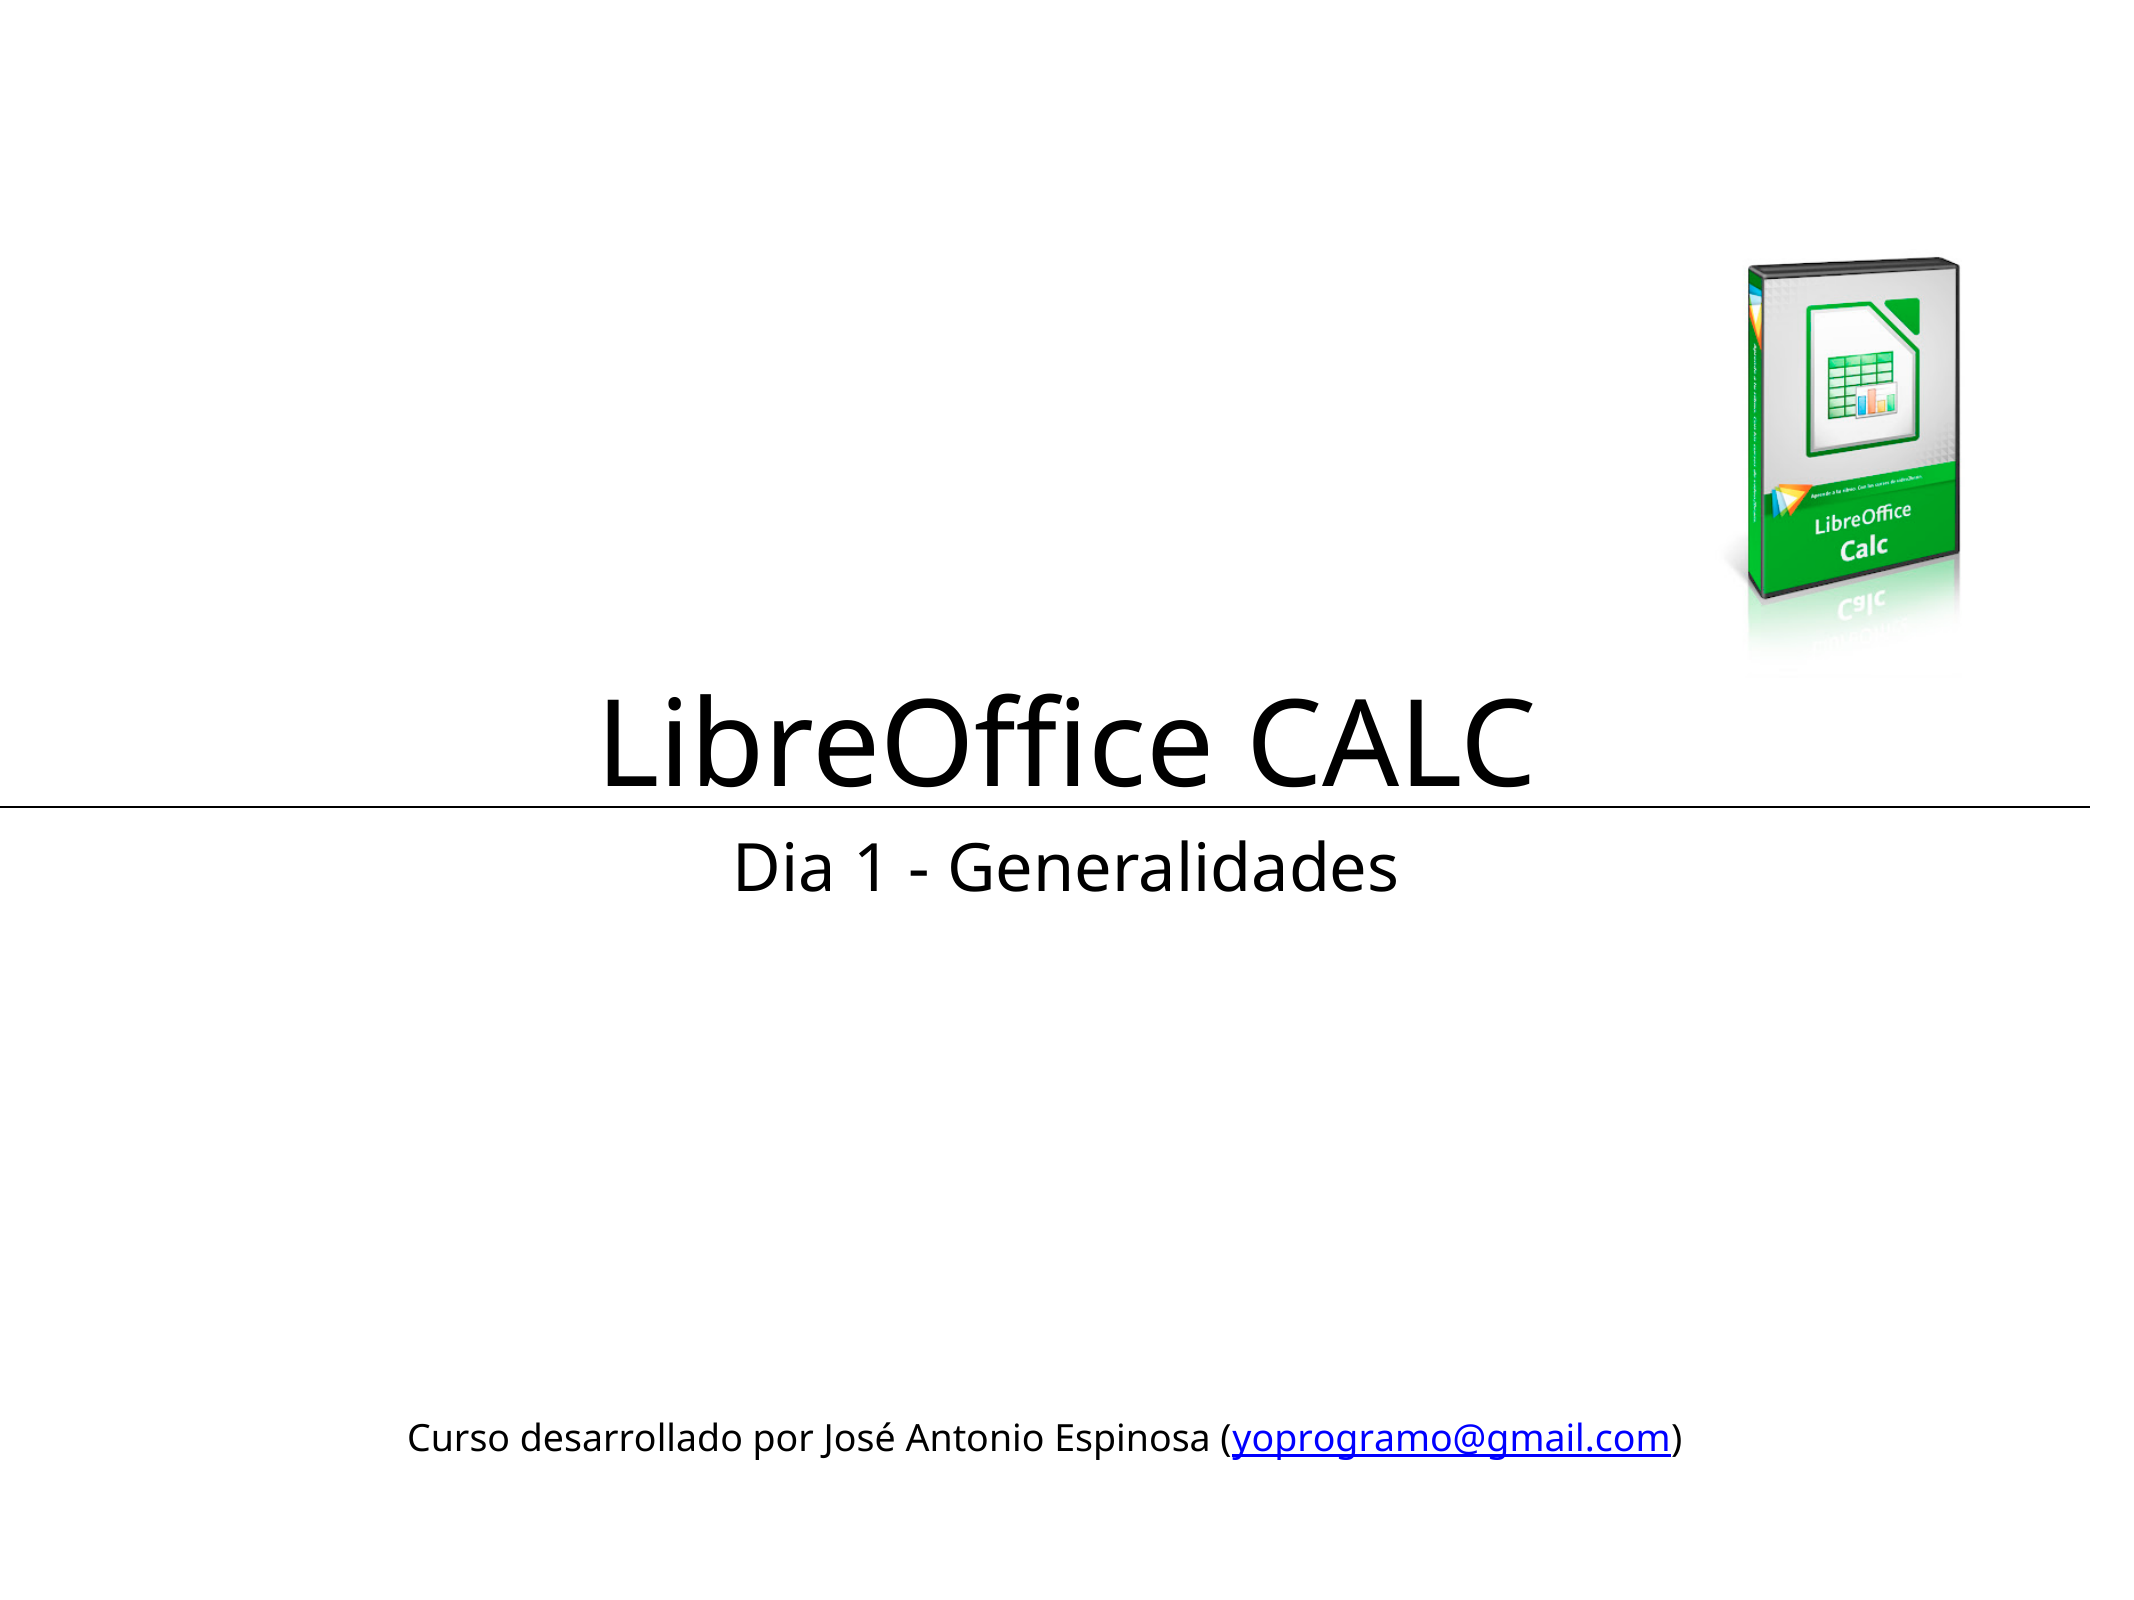

# LibreOffice CALC
Dia 1 - Generalidades
Curso desarrollado por José Antonio Espinosa (yoprogramo@gmail.com)